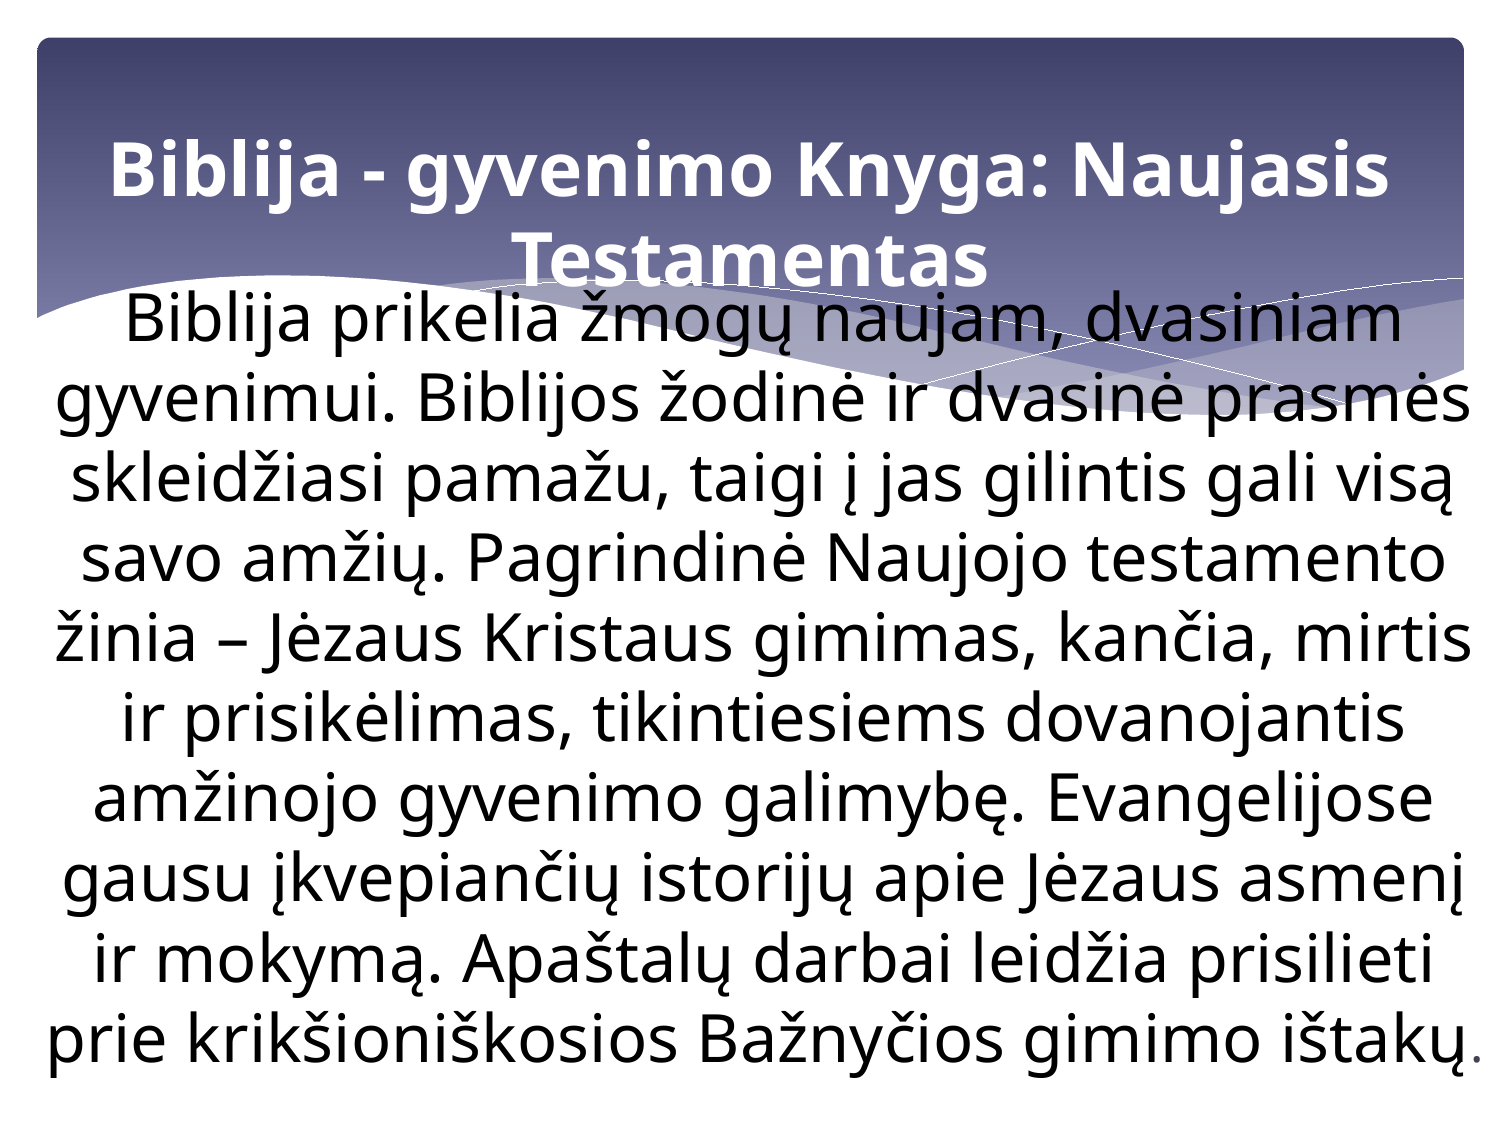

Biblija - gyvenimo Knyga: Naujasis Testamentas
# Biblija prikelia žmogų naujam, dvasiniam gyvenimui. Biblijos žodinė ir dvasinė prasmės skleidžiasi pamažu, taigi į jas gilintis gali visą savo amžių. Pagrindinė Naujojo testamento žinia – Jėzaus Kristaus gimimas, kančia, mirtis ir prisikėlimas, tikintiesiems dovanojantis amžinojo gyvenimo galimybę. Evangelijose gausu įkvepiančių istorijų apie Jėzaus asmenį ir mokymą. Apaštalų darbai leidžia prisilieti prie krikšioniškosios Bažnyčios gimimo ištakų.